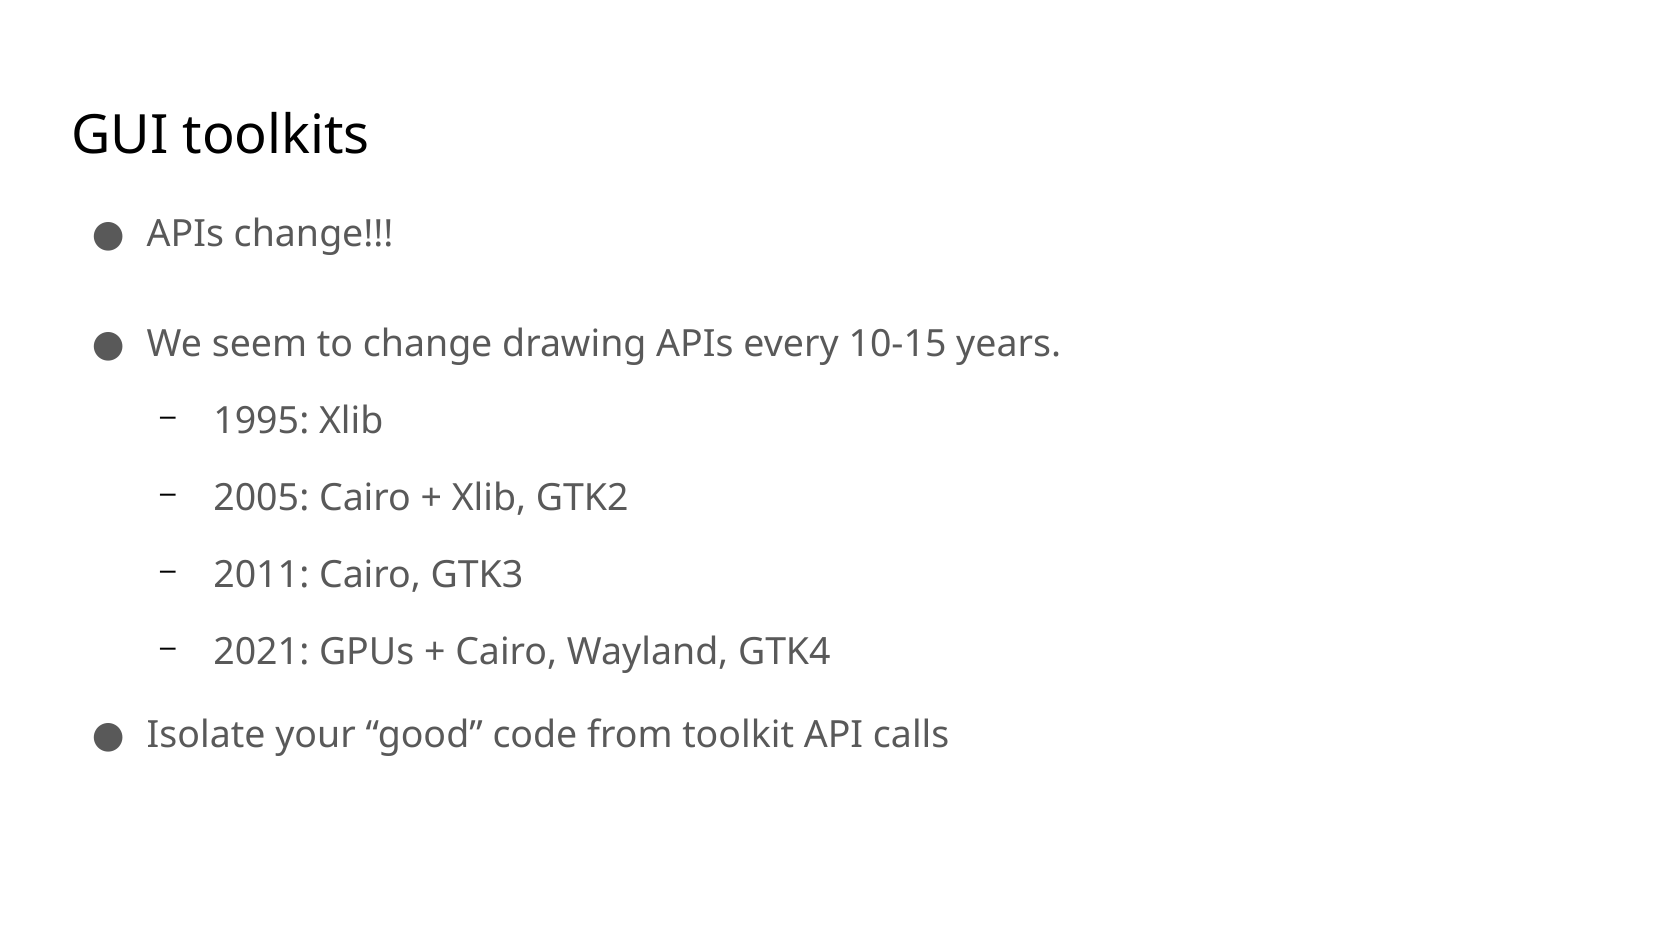

# GUI toolkits
APIs change!!!
We seem to change drawing APIs every 10-15 years.
1995: Xlib
2005: Cairo + Xlib, GTK2
2011: Cairo, GTK3
2021: GPUs + Cairo, Wayland, GTK4
Isolate your “good” code from toolkit API calls